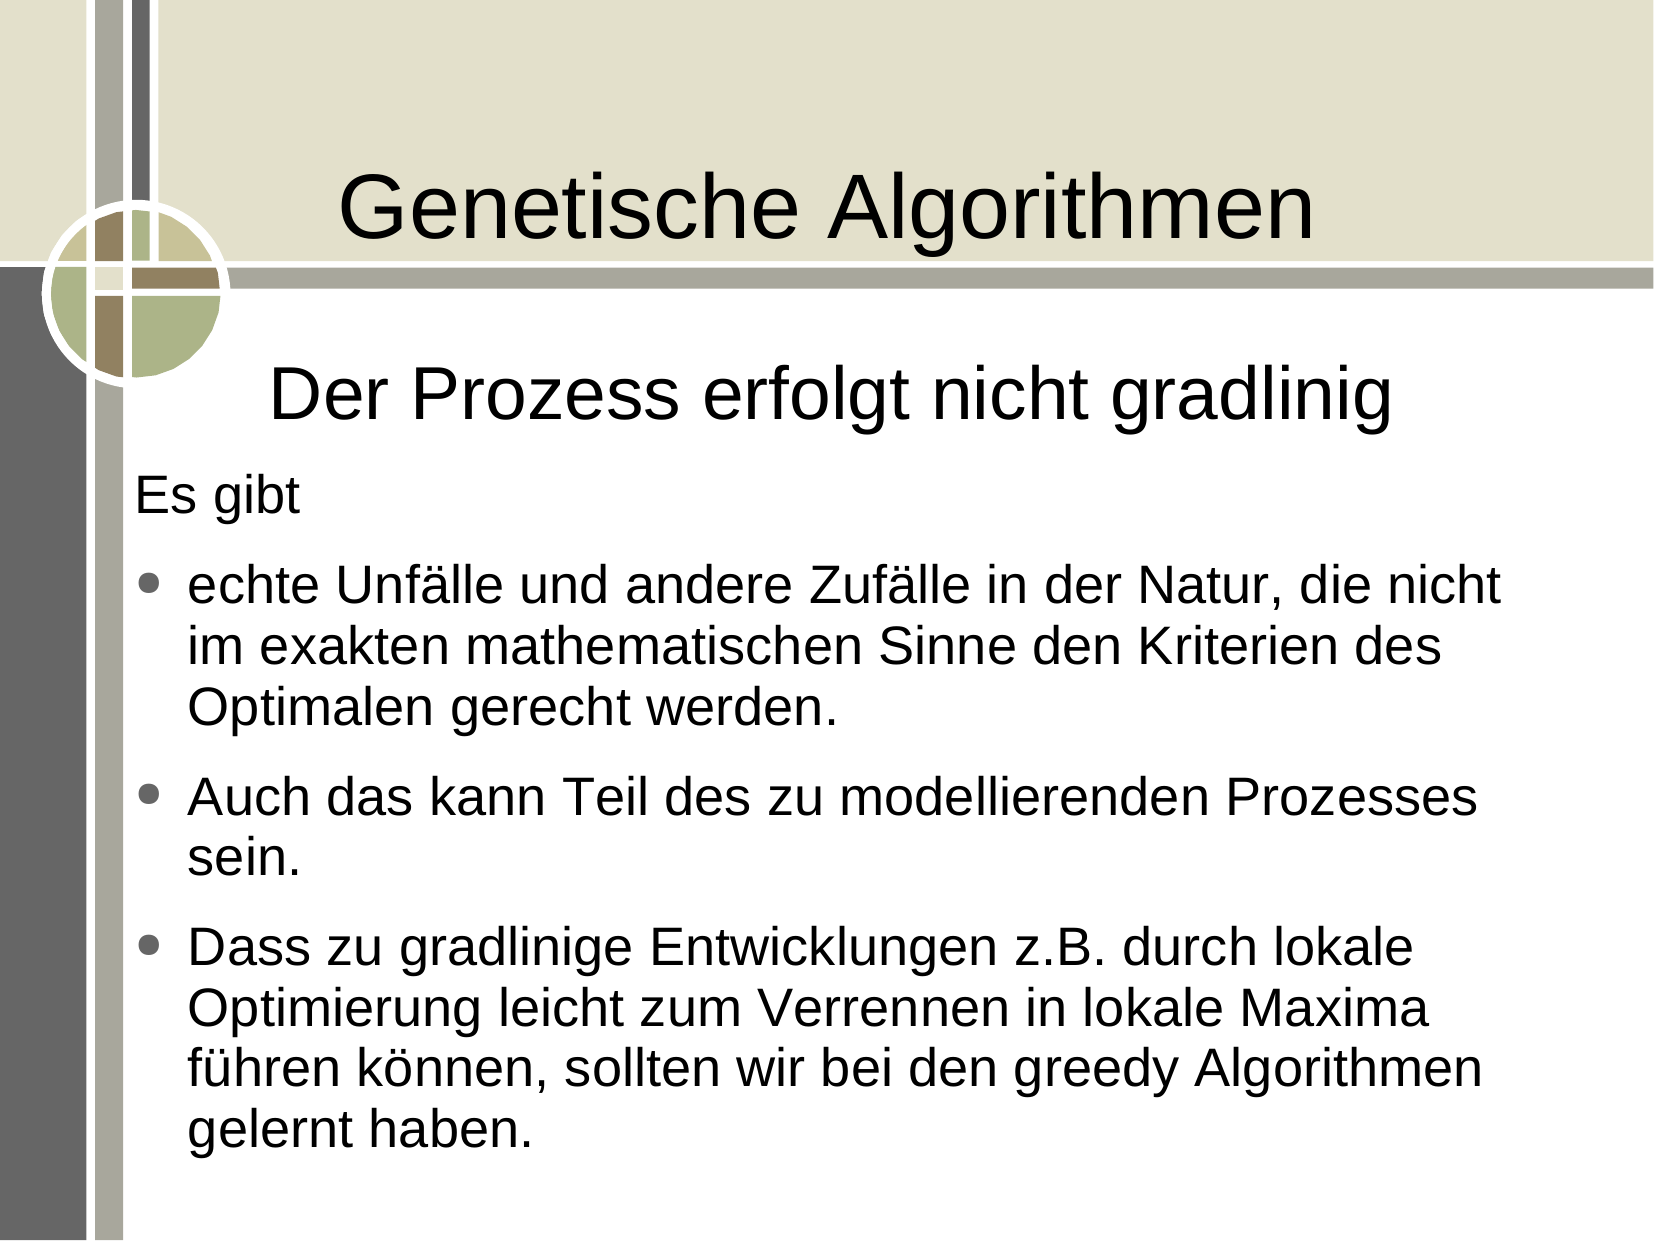

# Genetische Algorithmen
Der Prozess erfolgt nicht gradlinig
Es gibt
echte Unfälle und andere Zufälle in der Natur, die nicht im exakten mathematischen Sinne den Kriterien des Optimalen gerecht werden.
Auch das kann Teil des zu modellierenden Prozesses sein.
Dass zu gradlinige Entwicklungen z.B. durch lokale Optimierung leicht zum Verrennen in lokale Maxima führen können, sollten wir bei den greedy Algorithmen gelernt haben.